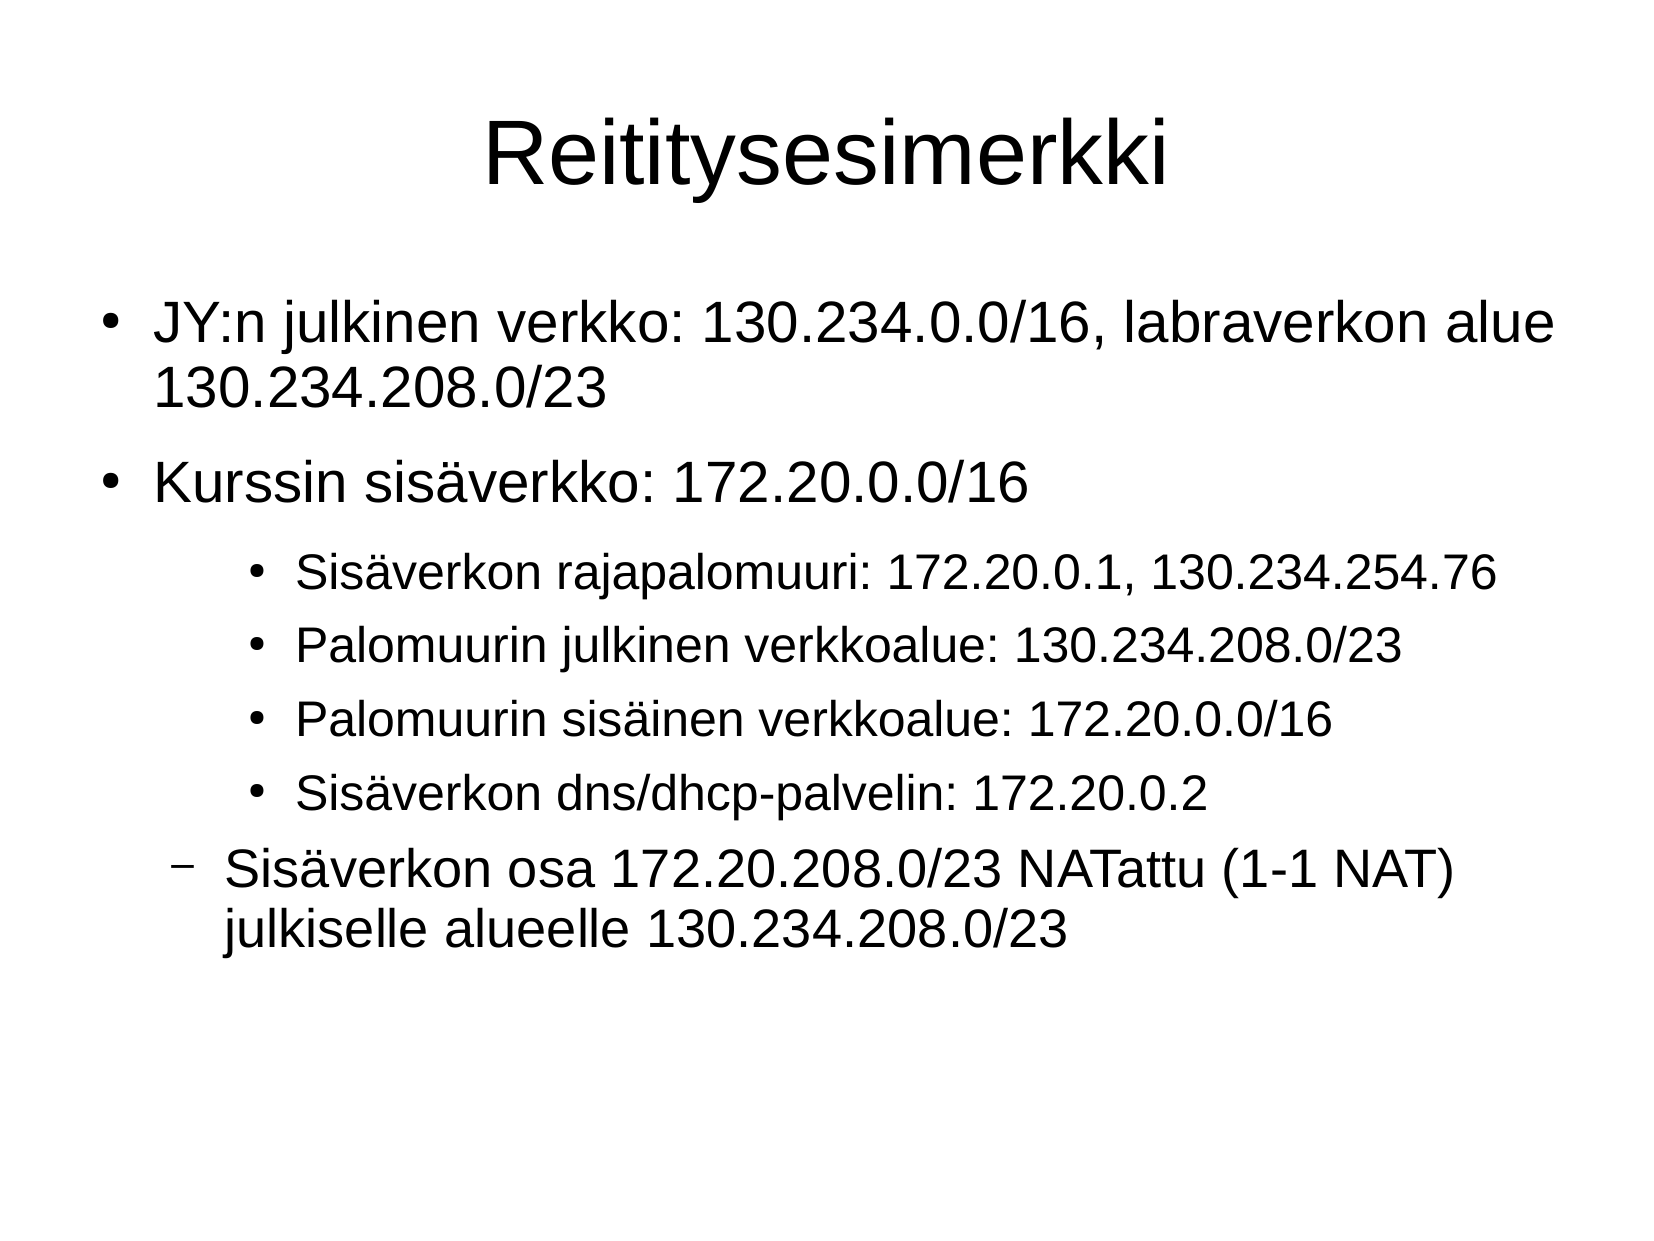

# Reititysesimerkki
JY:n julkinen verkko: 130.234.0.0/16, labraverkon alue 130.234.208.0/23
Kurssin sisäverkko: 172.20.0.0/16
Sisäverkon rajapalomuuri: 172.20.0.1, 130.234.254.76
Palomuurin julkinen verkkoalue: 130.234.208.0/23
Palomuurin sisäinen verkkoalue: 172.20.0.0/16
Sisäverkon dns/dhcp-palvelin: 172.20.0.2
Sisäverkon osa 172.20.208.0/23 NATattu (1-1 NAT) julkiselle alueelle 130.234.208.0/23